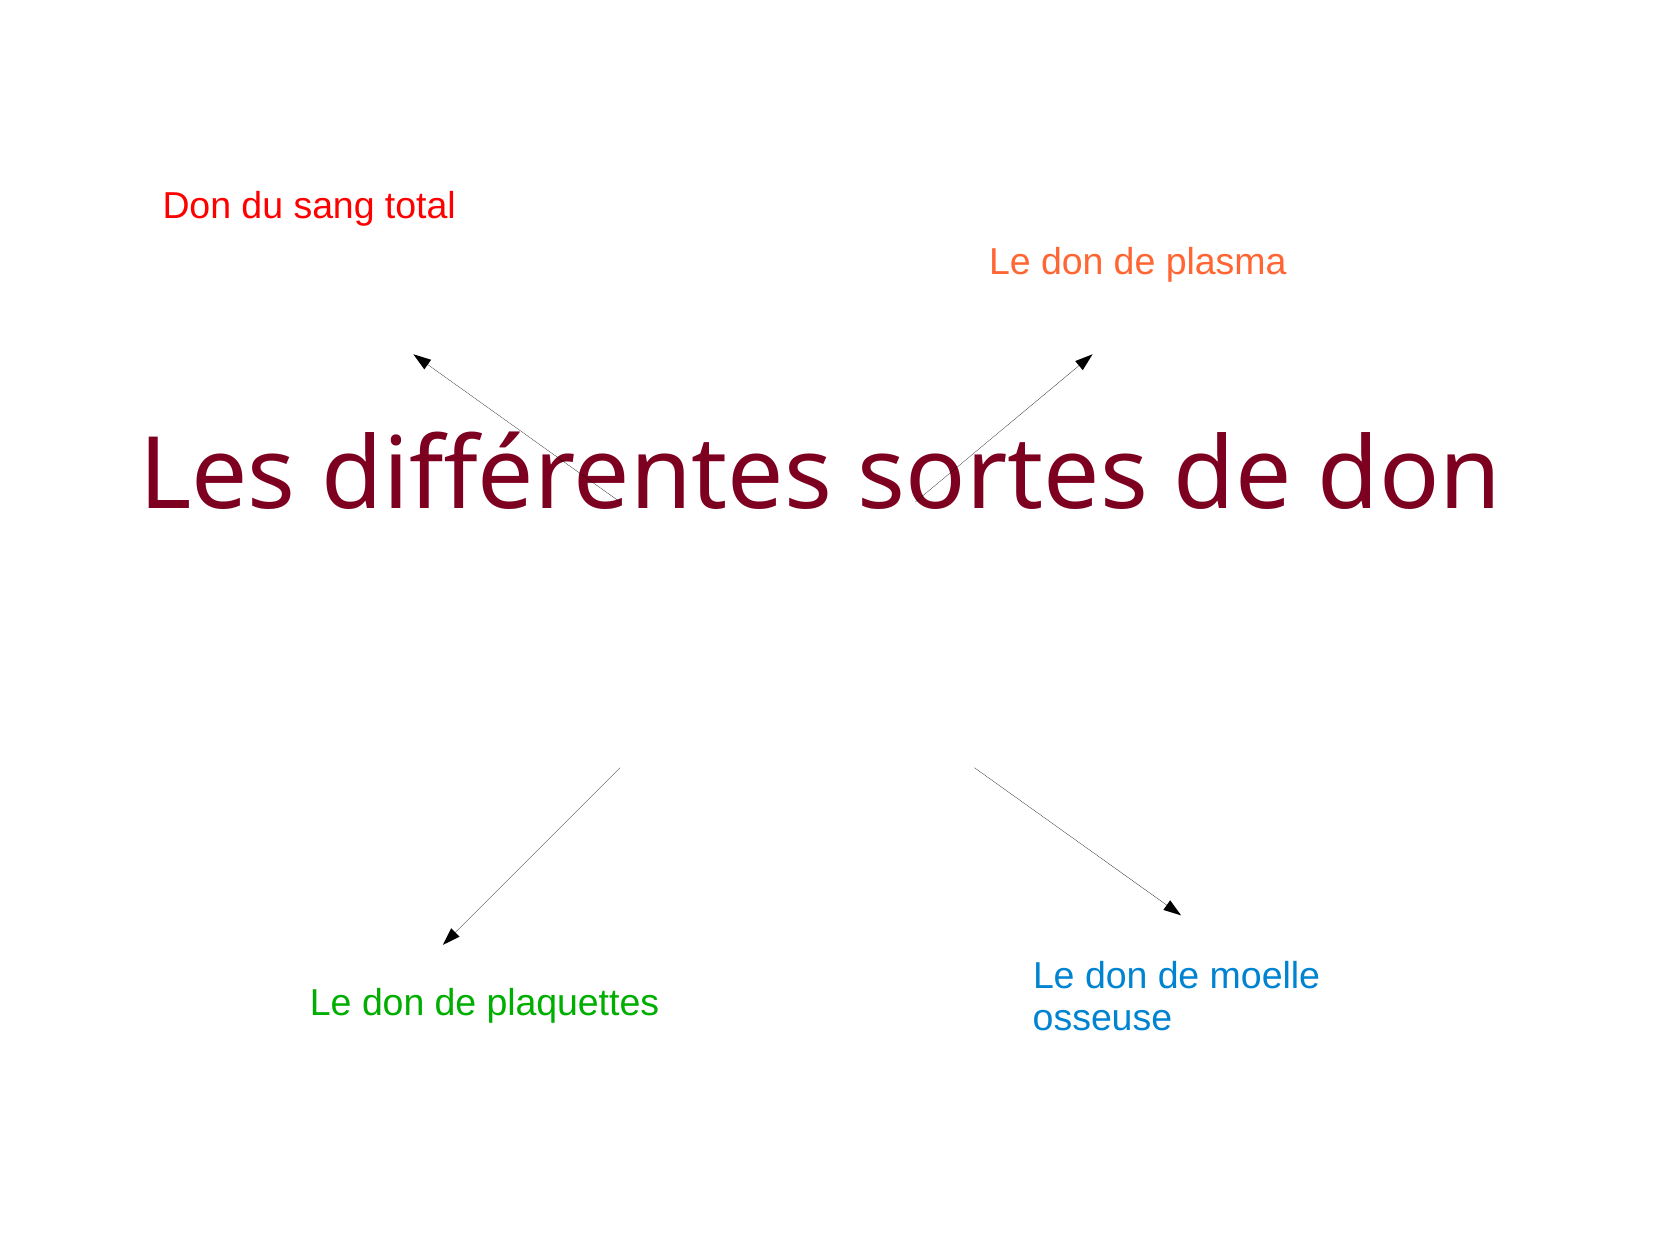

# Les différentes sortes de don
Don du sang total
Le don de plasma
 Le don de moelle osseuse
Le don de plaquettes